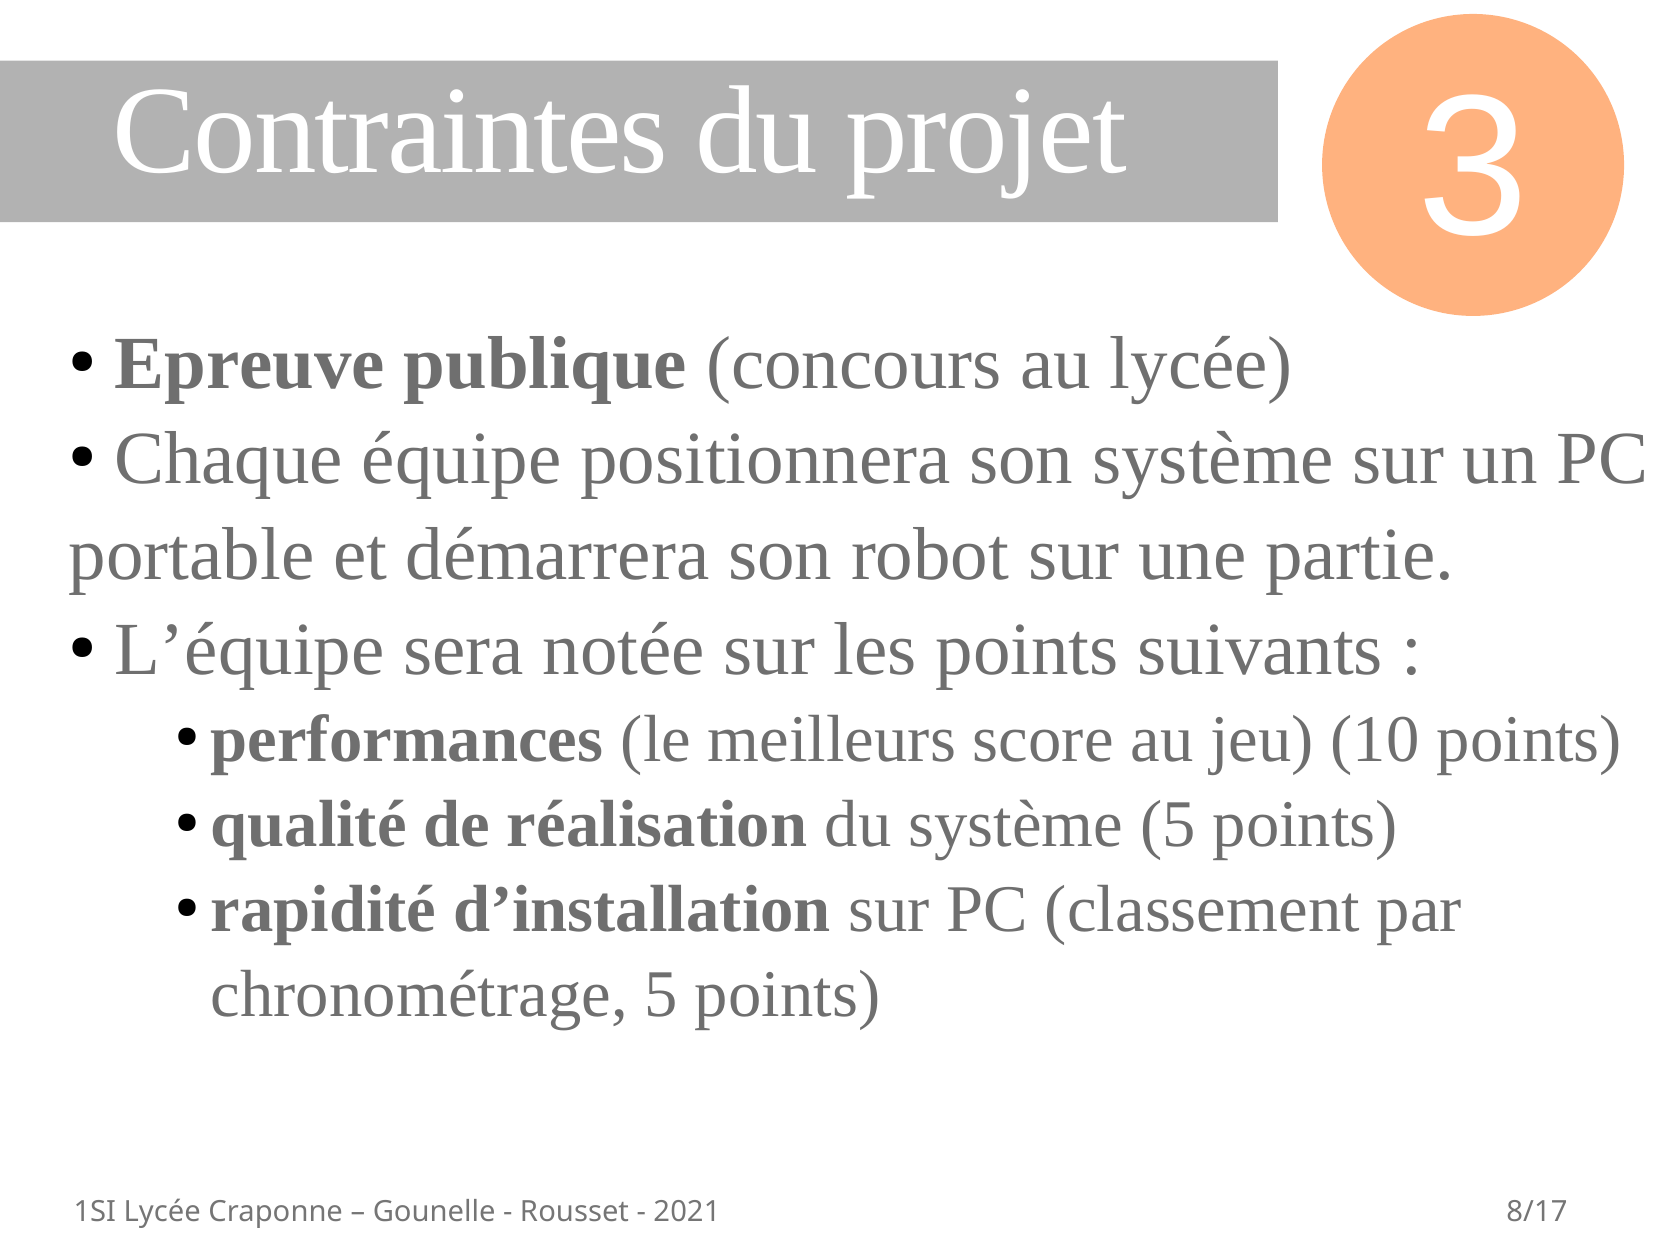

3
Contraintes du projet
 Epreuve publique (concours au lycée)
 Chaque équipe positionnera son système sur un PC portable et démarrera son robot sur une partie.
 L’équipe sera notée sur les points suivants :
performances (le meilleurs score au jeu) (10 points)
qualité de réalisation du système (5 points)
rapidité d’installation sur PC (classement par chronométrage, 5 points)
8